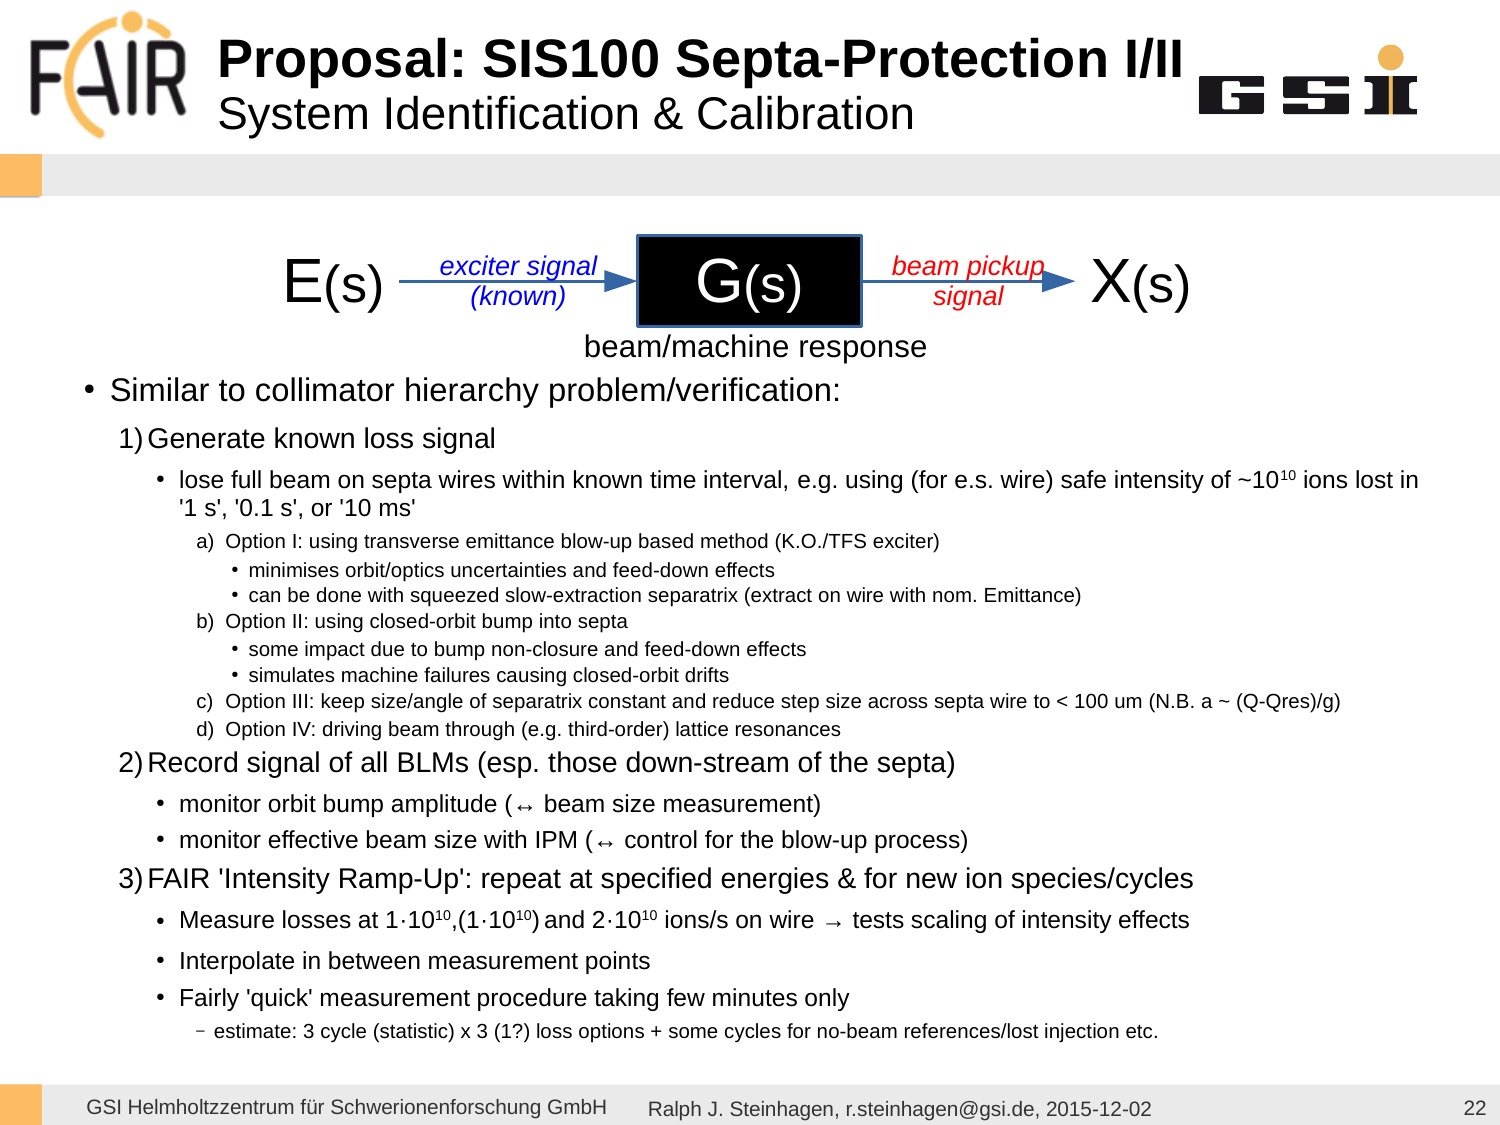

# Proposal: SIS100 Septa-Protection I/II System Identification & Calibration
E(s)
G(s)
X(s)
beam/machine response
Similar to collimator hierarchy problem/verification:
Generate known loss signal
lose full beam on septa wires within known time interval, e.g. using (for e.s. wire) safe intensity of ~1010 ions lost in '1 s', '0.1 s', or '10 ms'
Option I: using transverse emittance blow-up based method (K.O./TFS exciter)
minimises orbit/optics uncertainties and feed-down effects
can be done with squeezed slow-extraction separatrix (extract on wire with nom. Emittance)
Option II: using closed-orbit bump into septa
some impact due to bump non-closure and feed-down effects
simulates machine failures causing closed-orbit drifts
Option III: keep size/angle of separatrix constant and reduce step size across septa wire to < 100 um (N.B. a ~ (Q-Qres)/g)
Option IV: driving beam through (e.g. third-order) lattice resonances
Record signal of all BLMs (esp. those down-stream of the septa)
monitor orbit bump amplitude (↔ beam size measurement)
monitor effective beam size with IPM (↔ control for the blow-up process)
FAIR 'Intensity Ramp-Up': repeat at specified energies & for new ion species/cycles
Measure losses at 1·1010,(1·1010) and 2·1010 ions/s on wire → tests scaling of intensity effects
Interpolate in between measurement points
Fairly 'quick' measurement procedure taking few minutes only
estimate: 3 cycle (statistic) x 3 (1?) loss options + some cycles for no-beam references/lost injection etc.